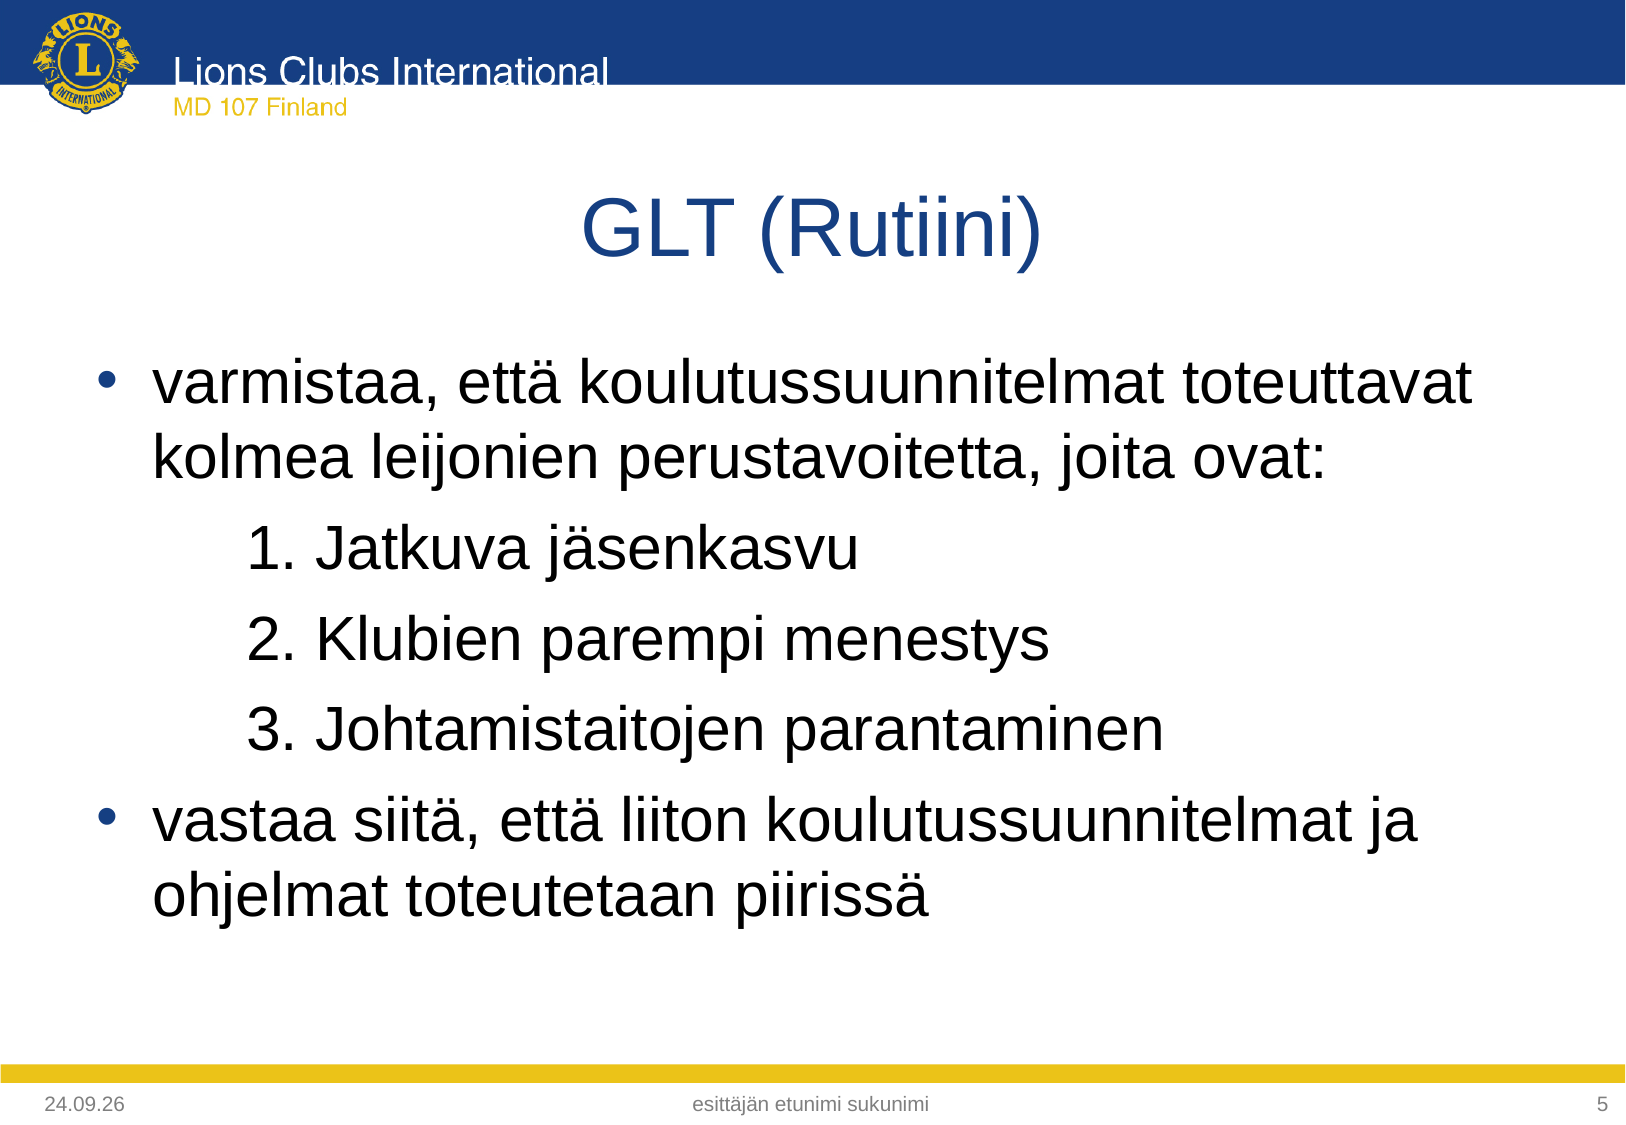

# GLT (Rutiini)
varmistaa, että koulutussuunnitelmat toteuttavat kolmea leijonien perustavoitetta, joita ovat:
			1. Jatkuva jäsenkasvu
			2. Klubien parempi menestys
			3. Johtamistaitojen parantaminen
vastaa siitä, että liiton koulutussuunnitelmat ja ohjelmat toteutetaan piirissä
esittäjän etunimi sukunimi